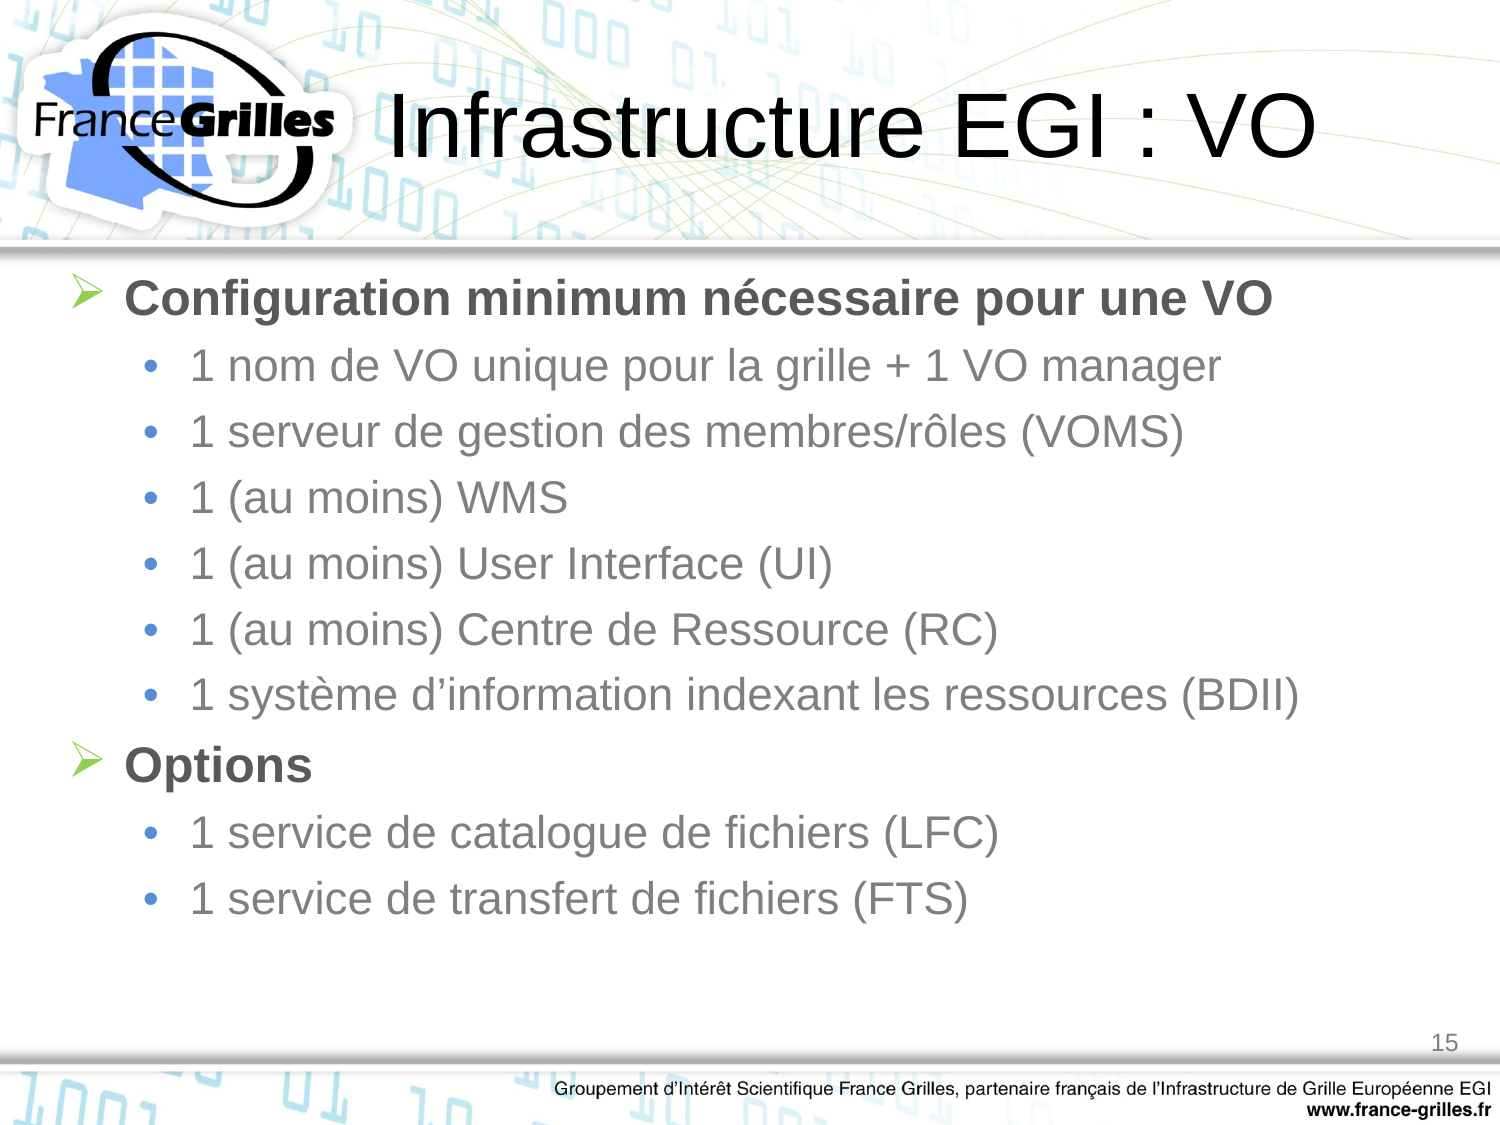

# Infrastructure EGI : VO
Configuration minimum nécessaire pour une VO
1 nom de VO unique pour la grille + 1 VO manager
1 serveur de gestion des membres/rôles (VOMS)
1 (au moins) WMS
1 (au moins) User Interface (UI)
1 (au moins) Centre de Ressource (RC)
1 système d’information indexant les ressources (BDII)
Options
1 service de catalogue de fichiers (LFC)
1 service de transfert de fichiers (FTS)
15